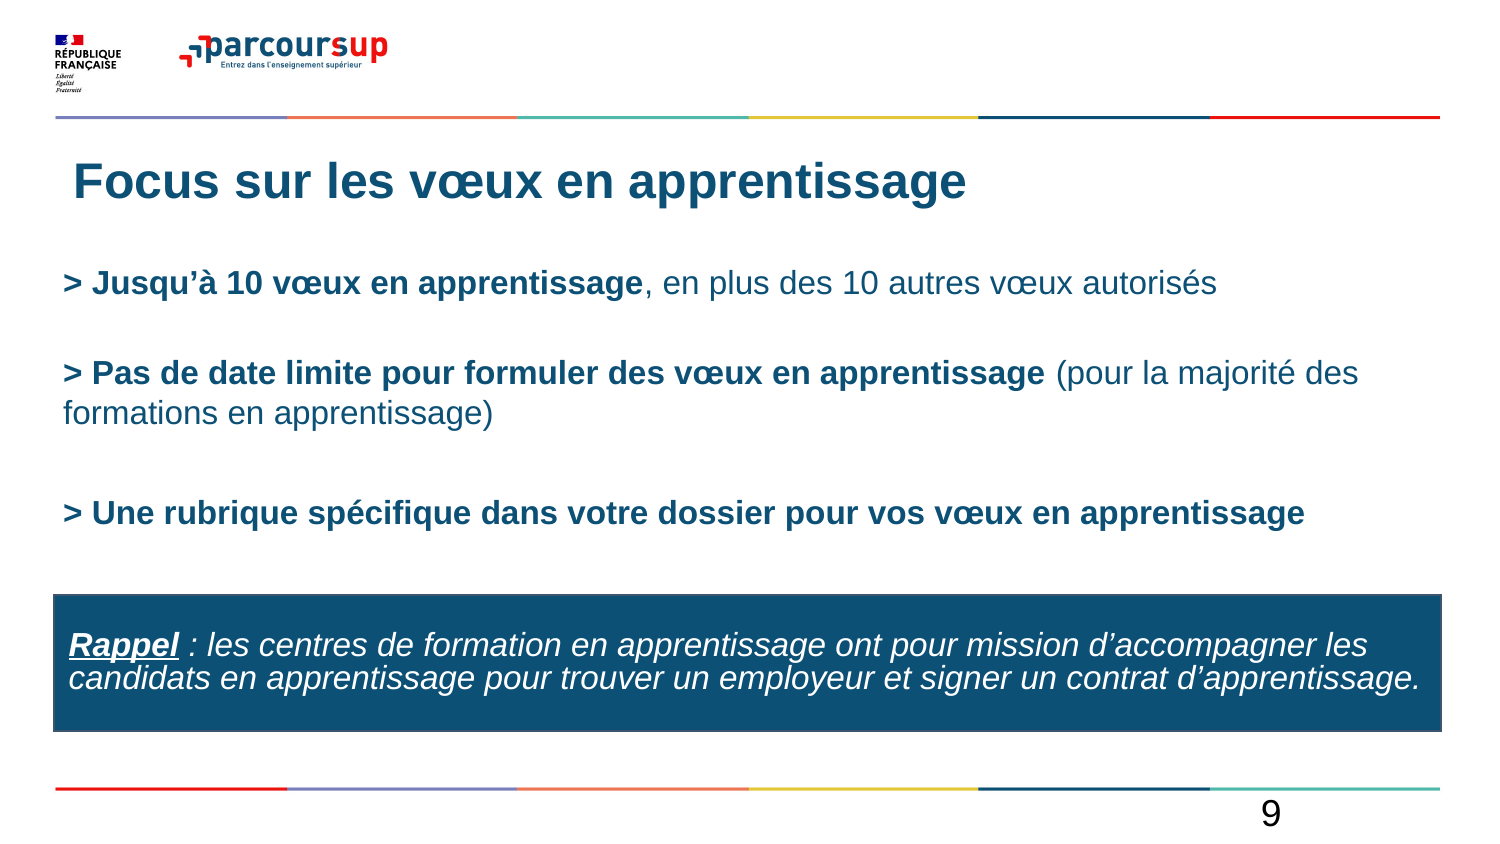

# Focus sur les vœux en apprentissage
> Jusqu’à 10 vœux en apprentissage, en plus des 10 autres vœux autorisés
> Pas de date limite pour formuler des vœux en apprentissage (pour la majorité des formations en apprentissage)
> Une rubrique spécifique dans votre dossier pour vos vœux en apprentissage
Rappel : les centres de formation en apprentissage ont pour mission d’accompagner les candidats en apprentissage pour trouver un employeur et signer un contrat d’apprentissage.